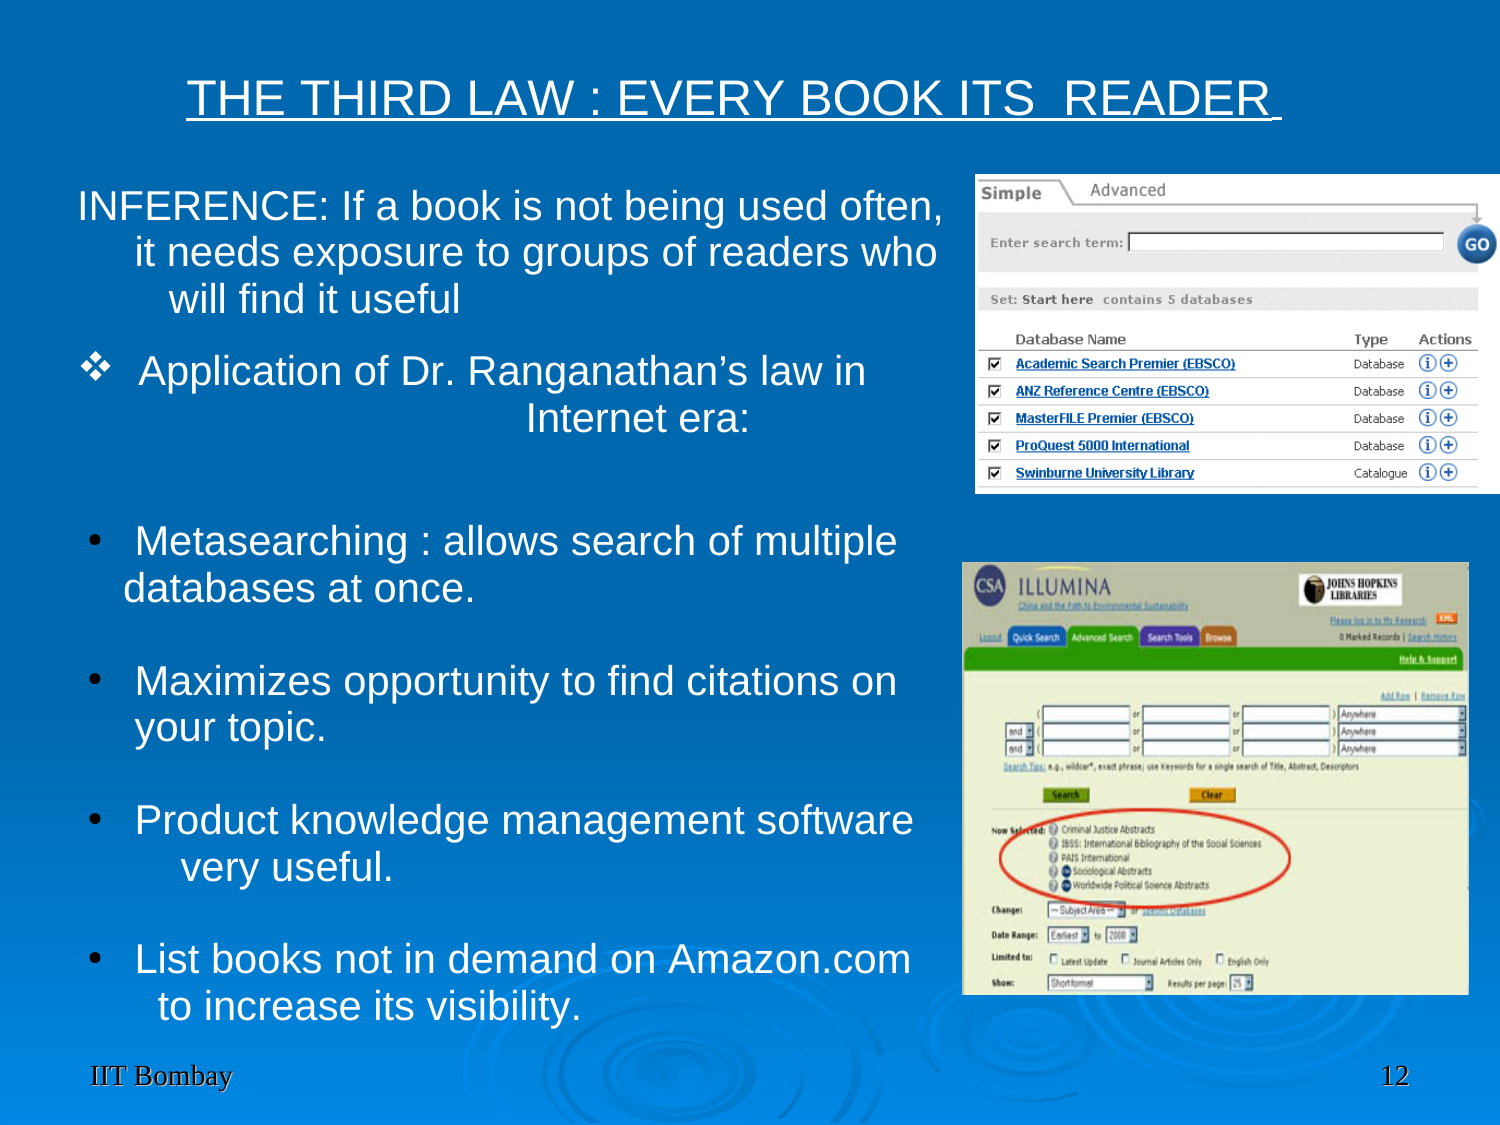

THE THIRD LAW : EVERY BOOK ITS READER
INFERENCE: If a book is not being used often, it needs exposure to groups of readers who will find it useful
 Application of Dr. Ranganathan’s law in Internet era:
 Metasearching : allows search of multiple databases at once.
 Maximizes opportunity to find citations on your topic.
 Product knowledge management software very useful.
 List books not in demand on Amazon.com to increase its visibility.
IIT Bombay
12